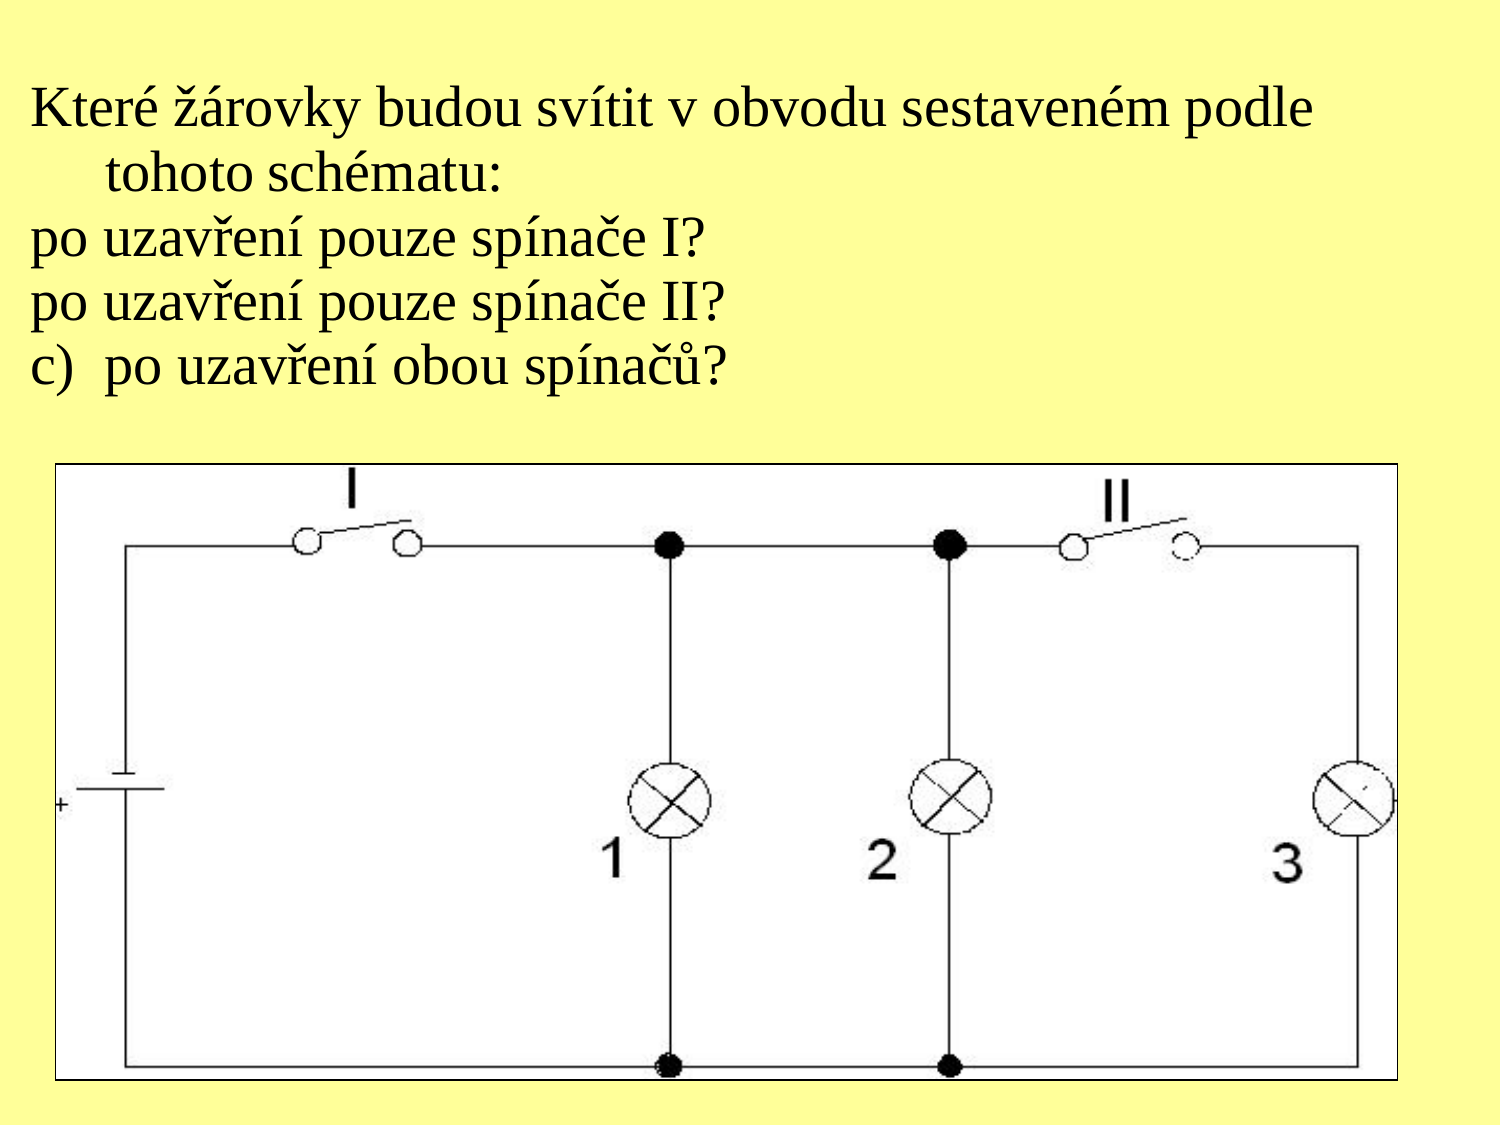

Které žárovky budou svítit v obvodu sestaveném podle
 tohoto schématu:
po uzavření pouze spínače I?
po uzavření pouze spínače II?
c) po uzavření obou spínačů?